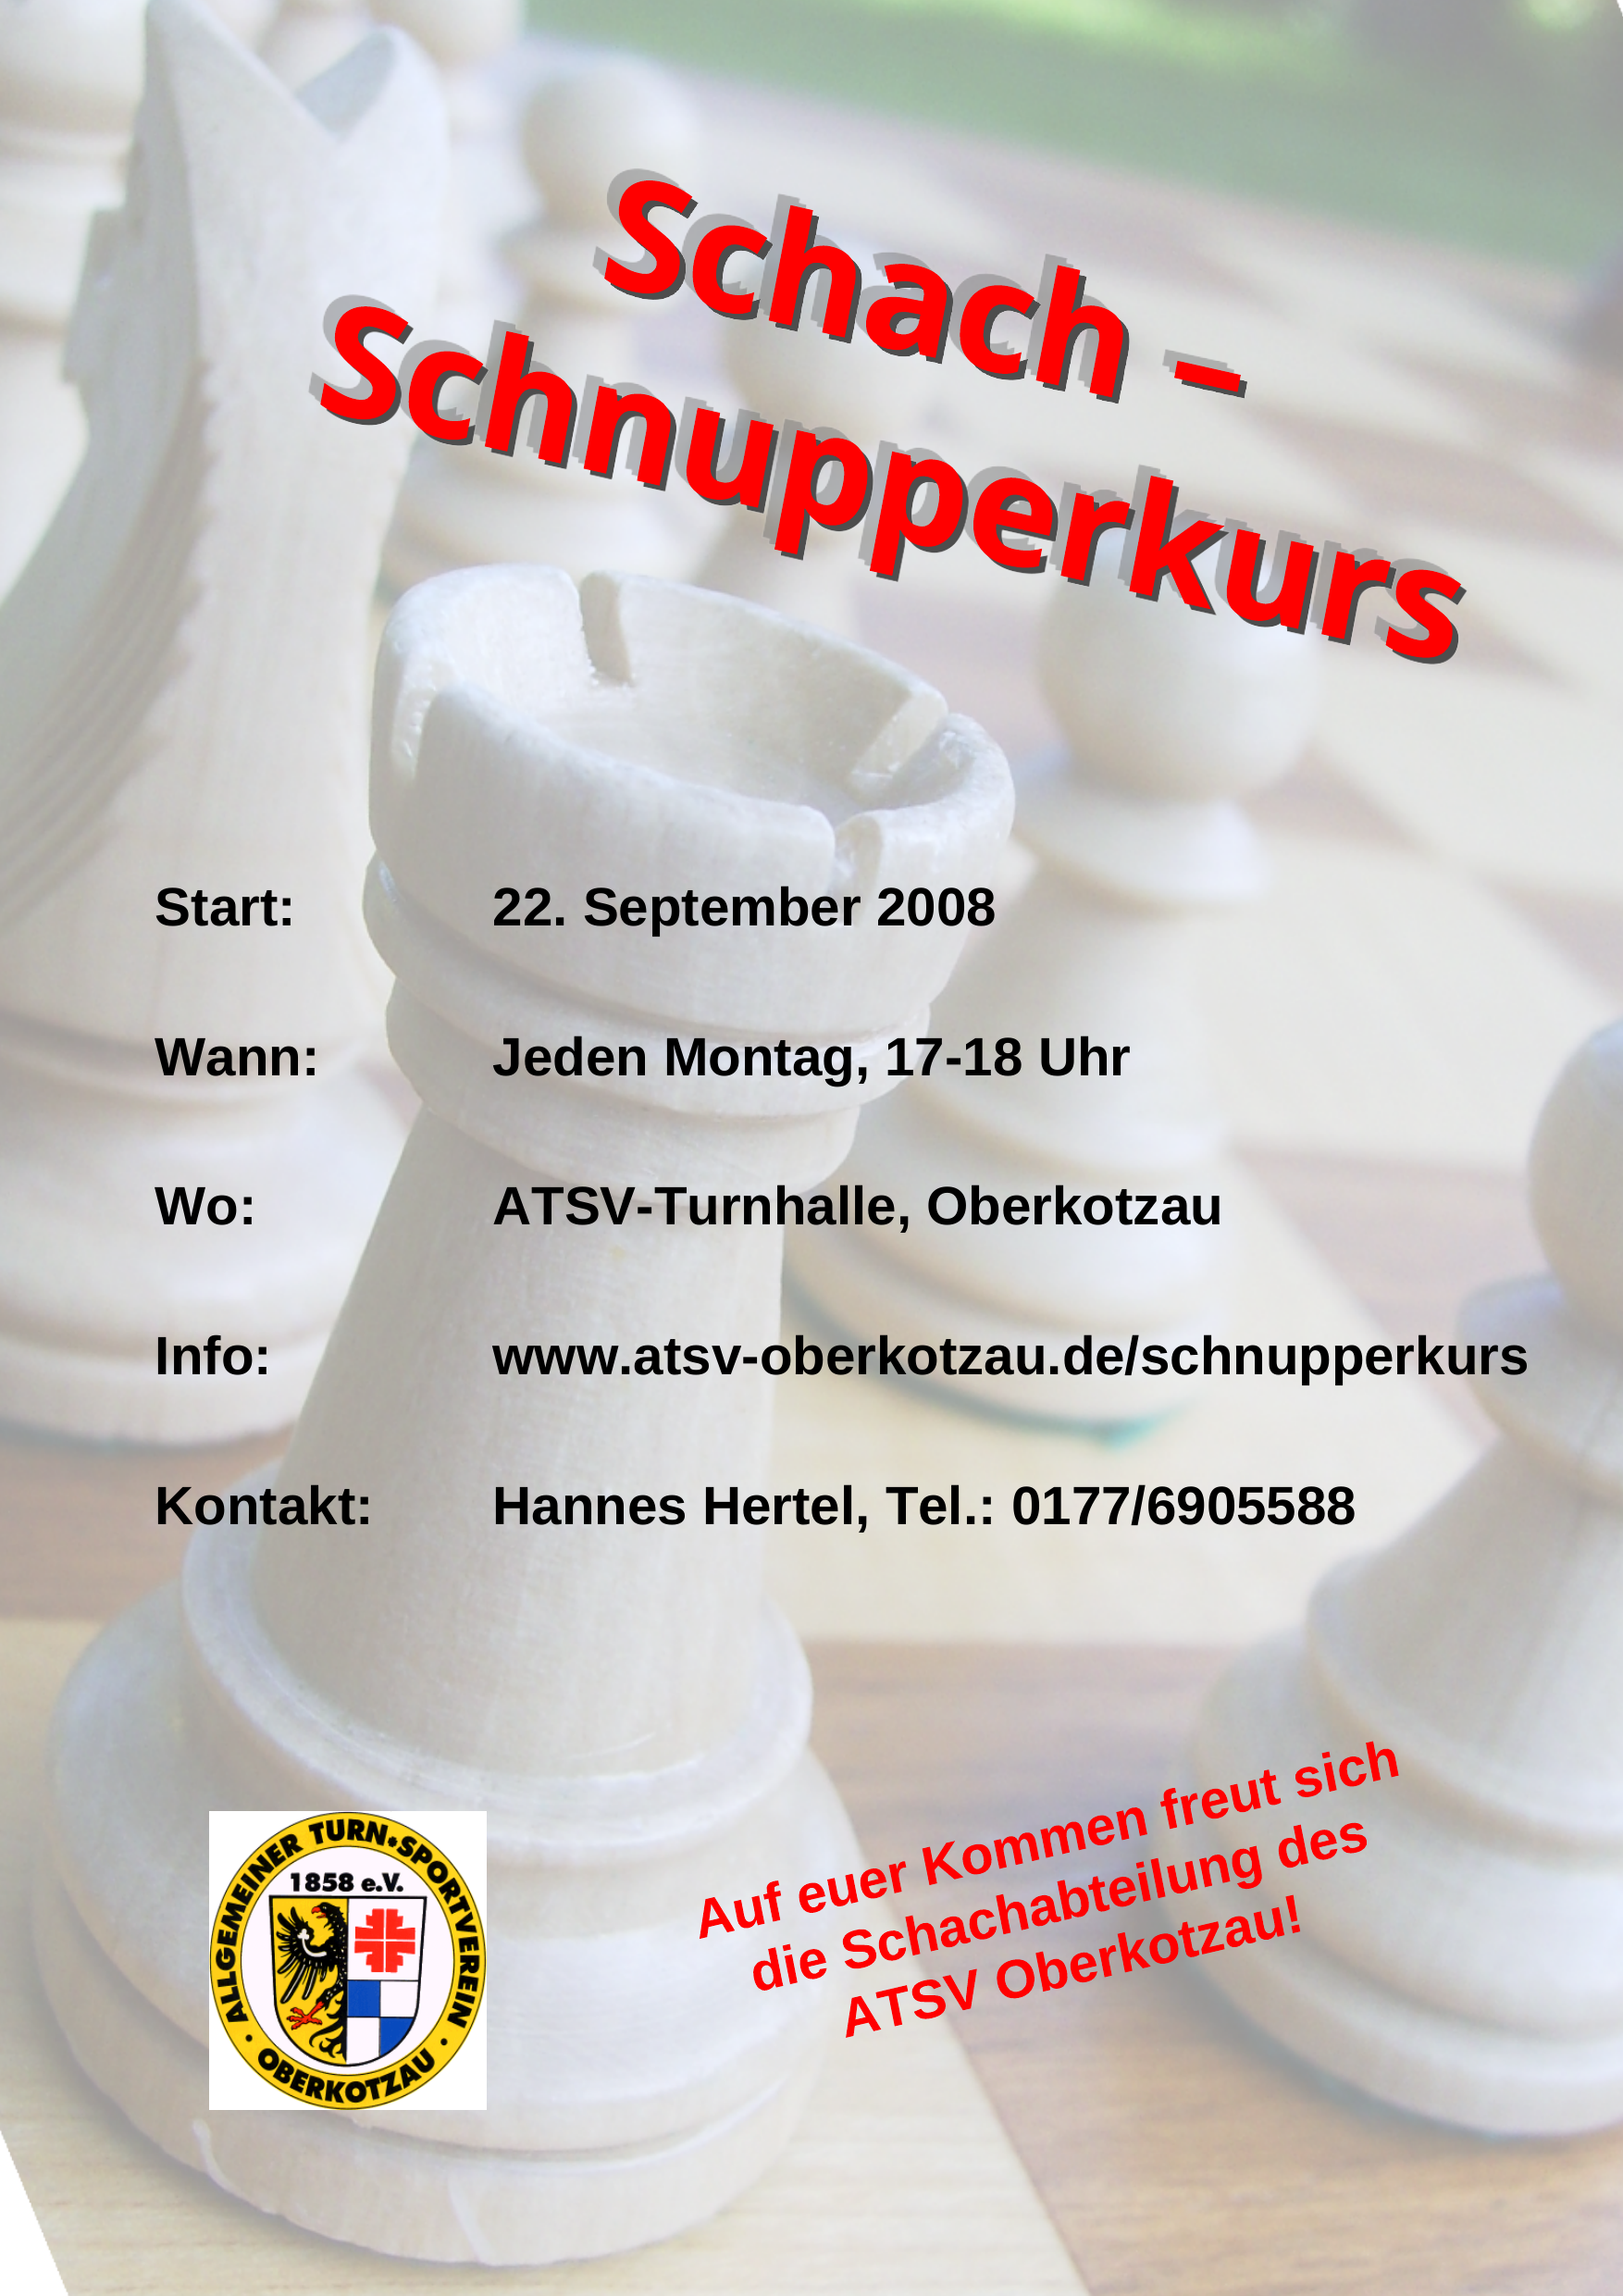

#
Schach – Schnupperkurs
Start:		22. September 2008
Wann:		Jeden Montag, 17-18 Uhr
Wo:			ATSV-Turnhalle, Oberkotzau
Info:		www.atsv-oberkotzau.de/schnupperkurs
Kontakt:		Hannes Hertel, Tel.: 0177/6905588
Auf euer Kommen freut sich die Schachabteilung des ATSV Oberkotzau!